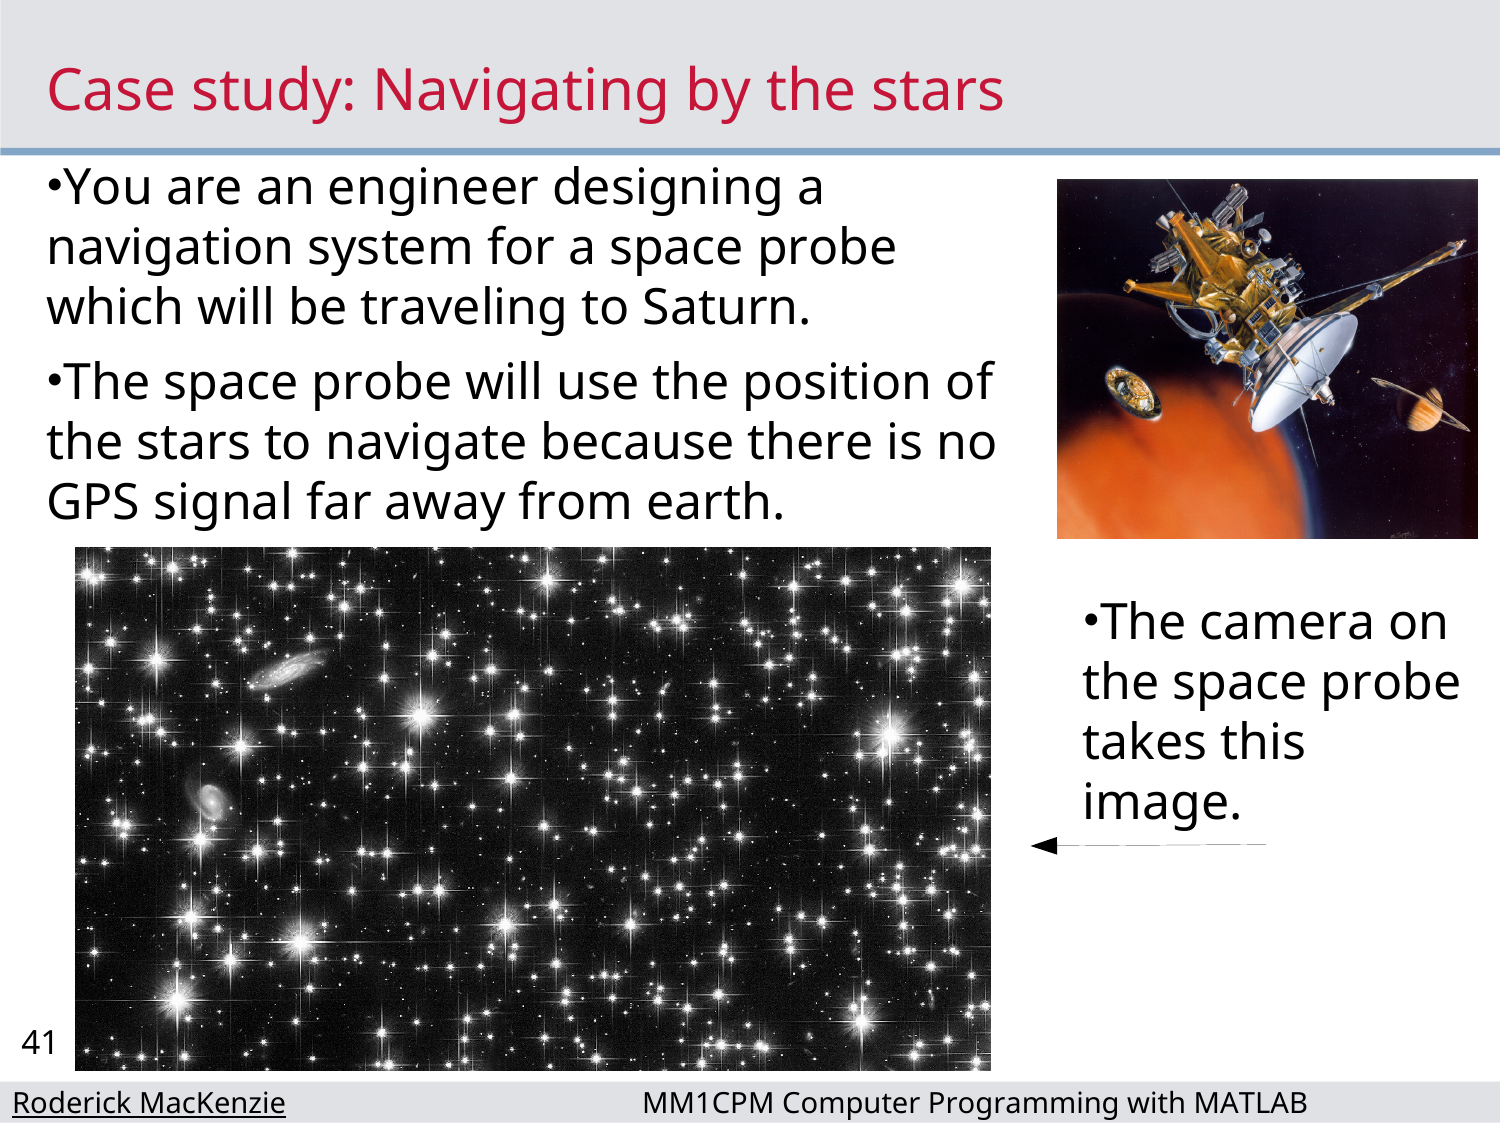

# Case study: Navigating by the stars
You are an engineer designing a navigation system for a space probe which will be traveling to Saturn.
The space probe will use the position of the stars to navigate because there is no GPS signal far away from earth.
The camera on the space probe takes this image.